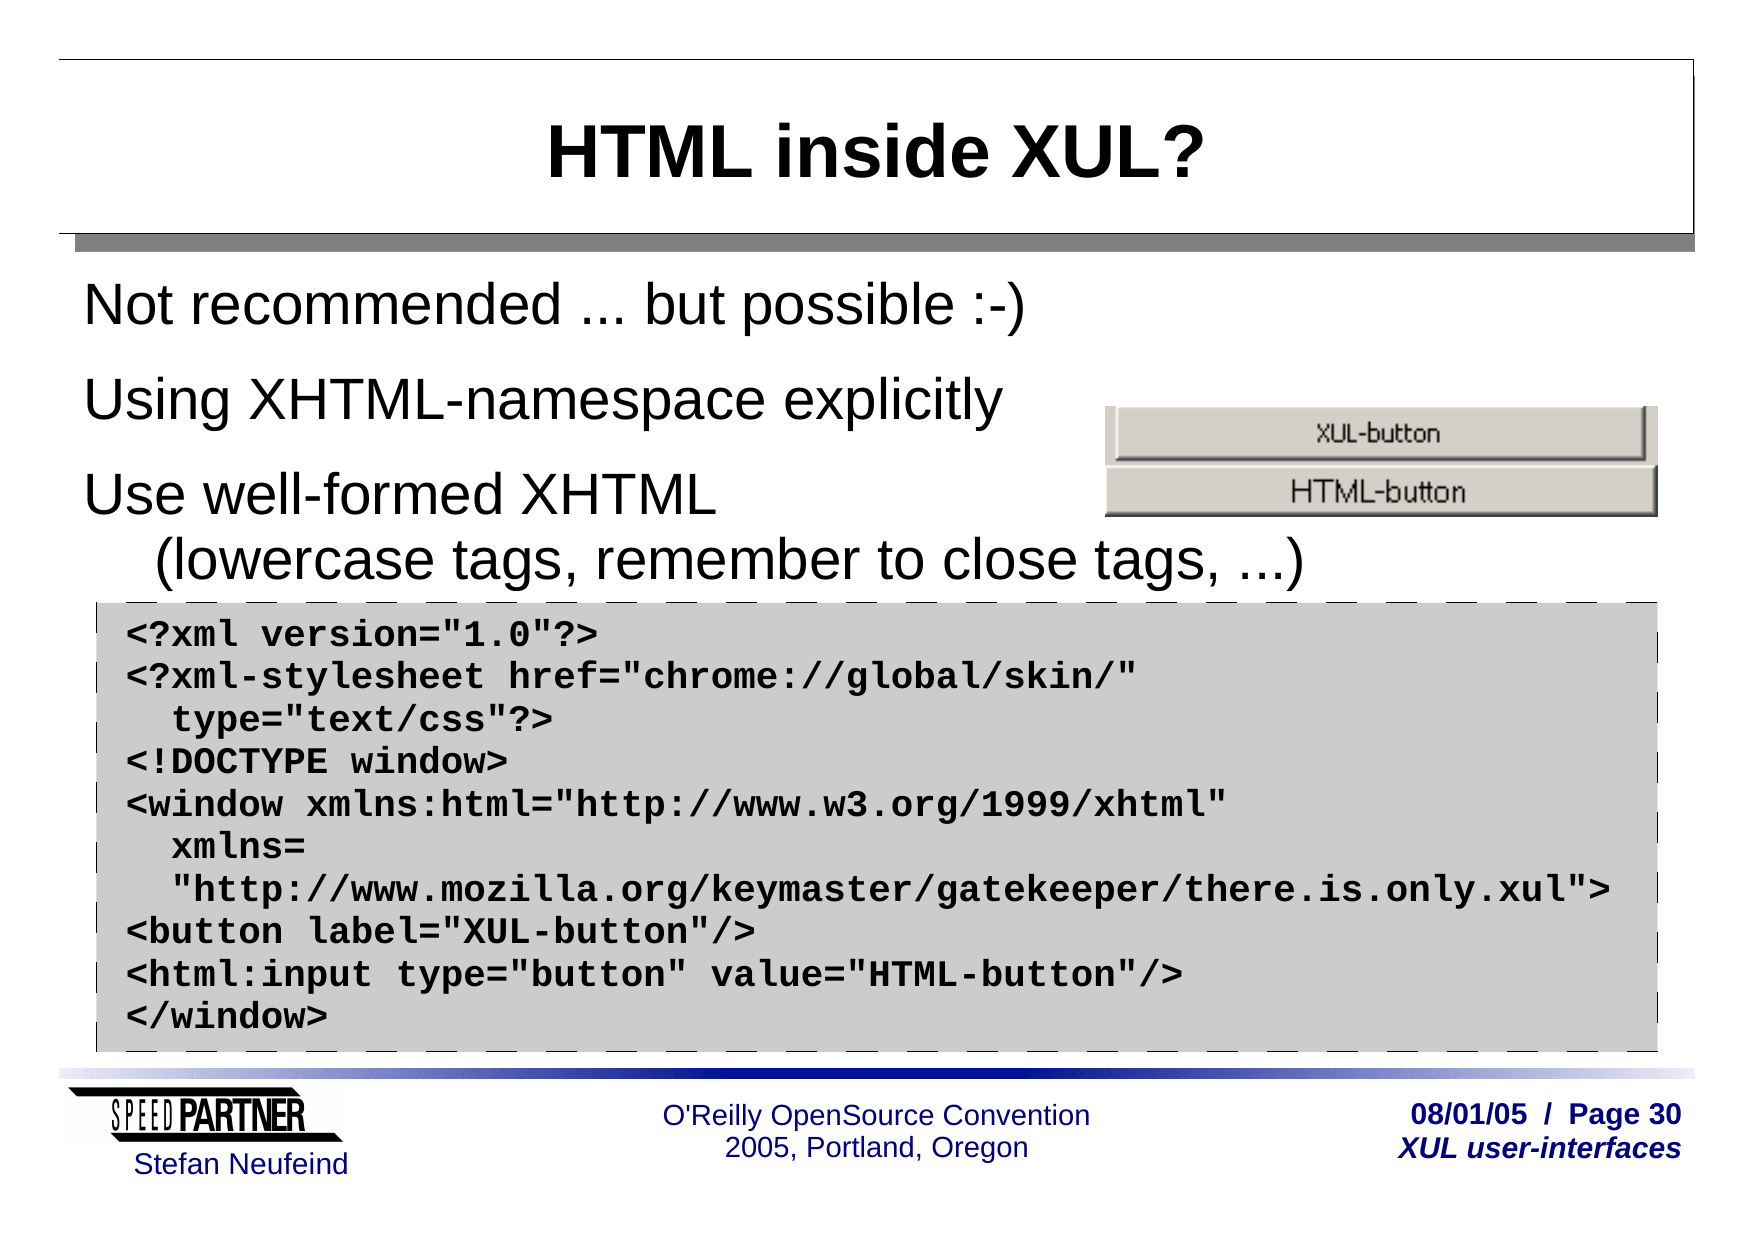

# HTML inside XUL?
Not recommended ... but possible :-)
Using XHTML-namespace explicitly
Use well-formed XHTML
(lowercase tags, remember to close tags, ...)
<?xml version="1.0"?>
<?xml-stylesheet href="chrome://global/skin/"
 type="text/css"?>
<!DOCTYPE window>
<window xmlns:html="http://www.w3.org/1999/xhtml"
 xmlns=
 "http://www.mozilla.org/keymaster/gatekeeper/there.is.only.xul">
<button label="XUL-button"/>
<html:input type="button" value="HTML-button"/>
</window>